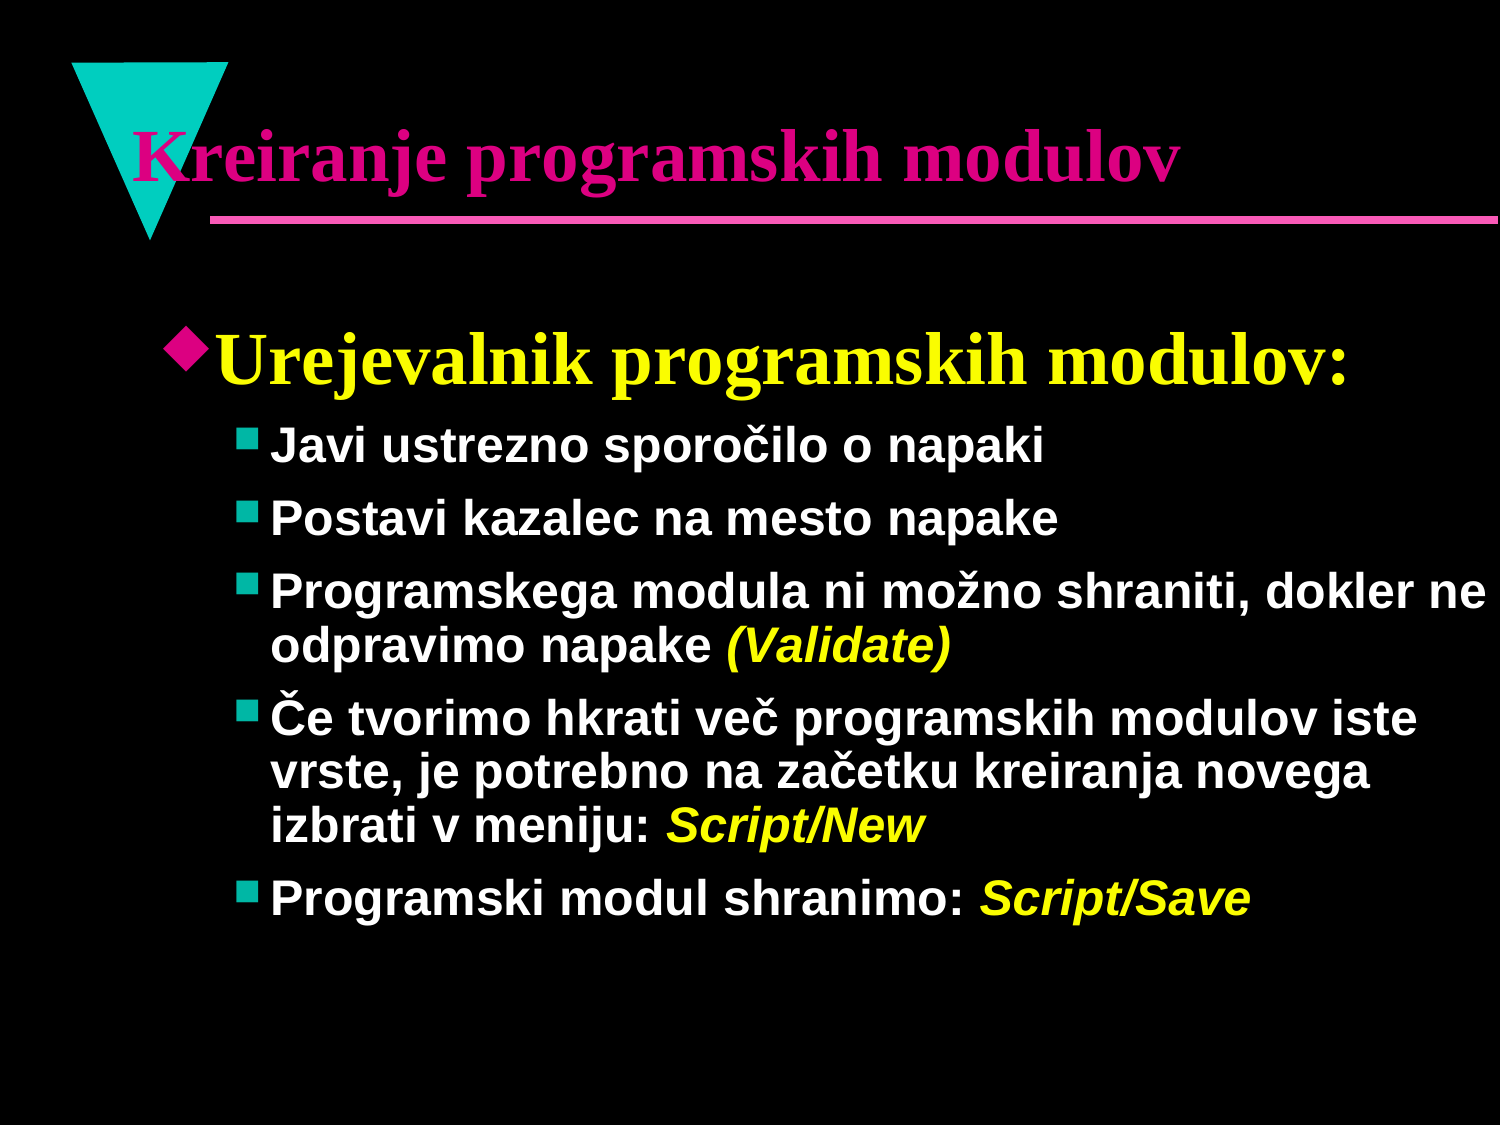

# Kreiranje programskih modulov
Urejevalnik programskih modulov:
Javi ustrezno sporočilo o napaki
Postavi kazalec na mesto napake
Programskega modula ni možno shraniti, dokler ne odpravimo napake (Validate)
Če tvorimo hkrati več programskih modulov iste vrste, je potrebno na začetku kreiranja novega izbrati v meniju: Script/New
Programski modul shranimo: Script/Save
RVP2
Kreiranje programskih modulov
43